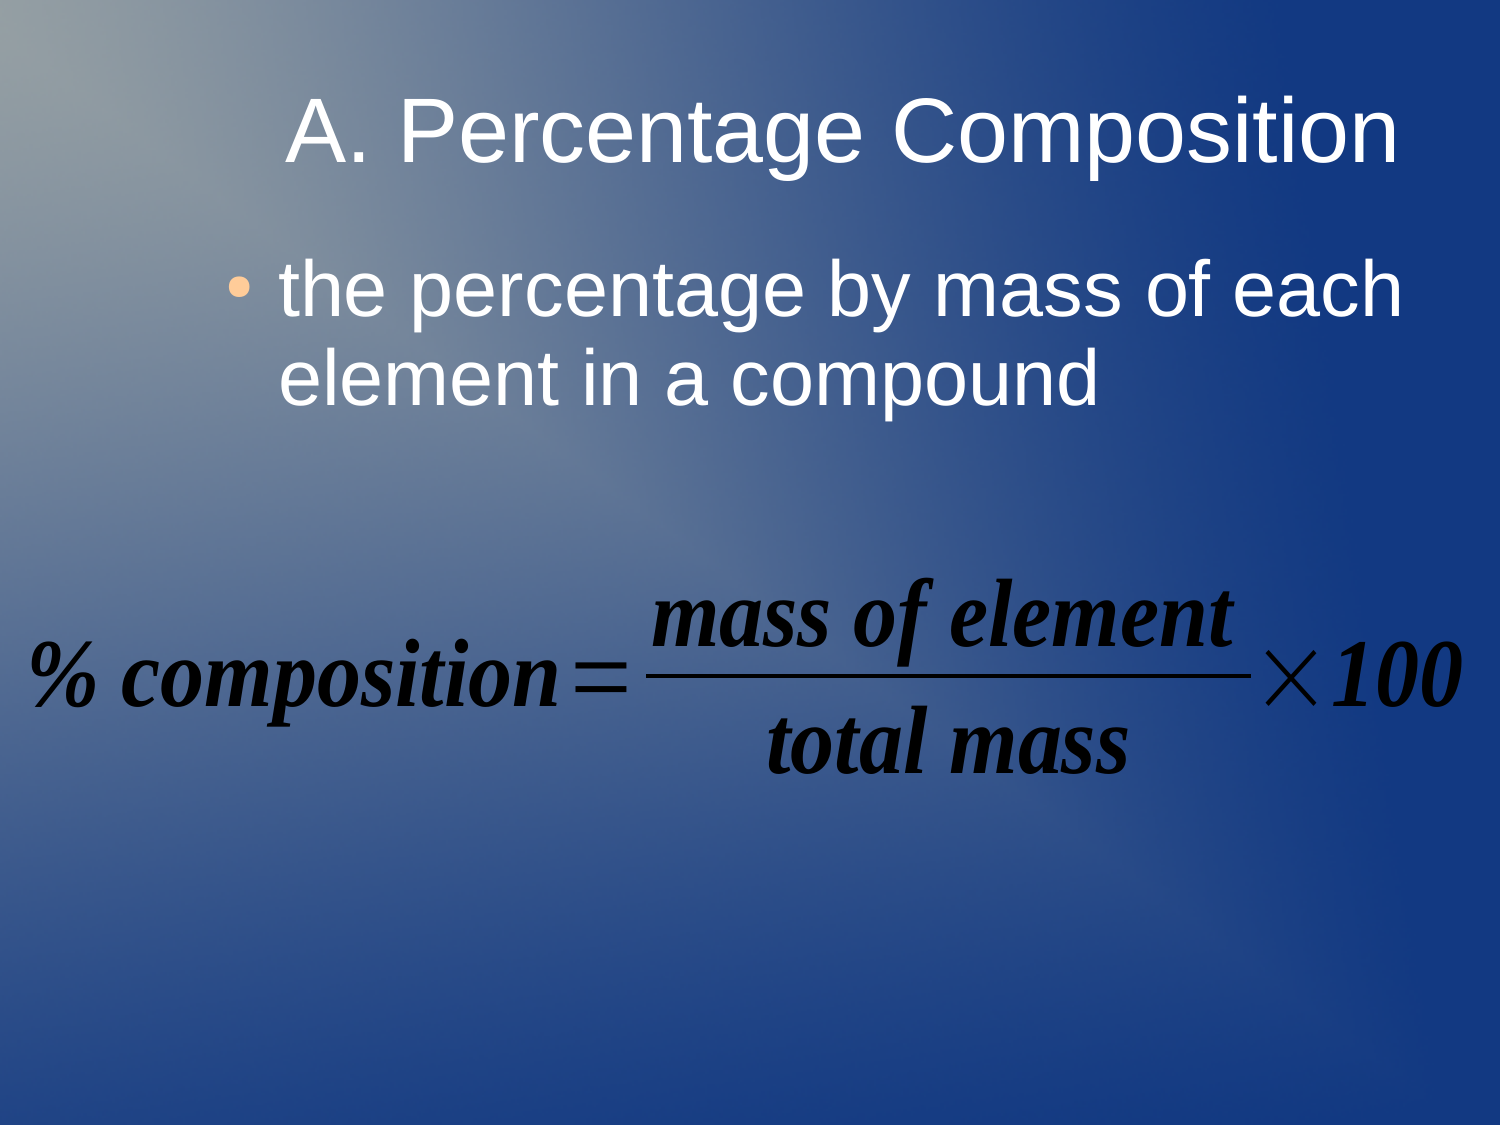

# A. Percentage Composition
the percentage by mass of each element in a compound